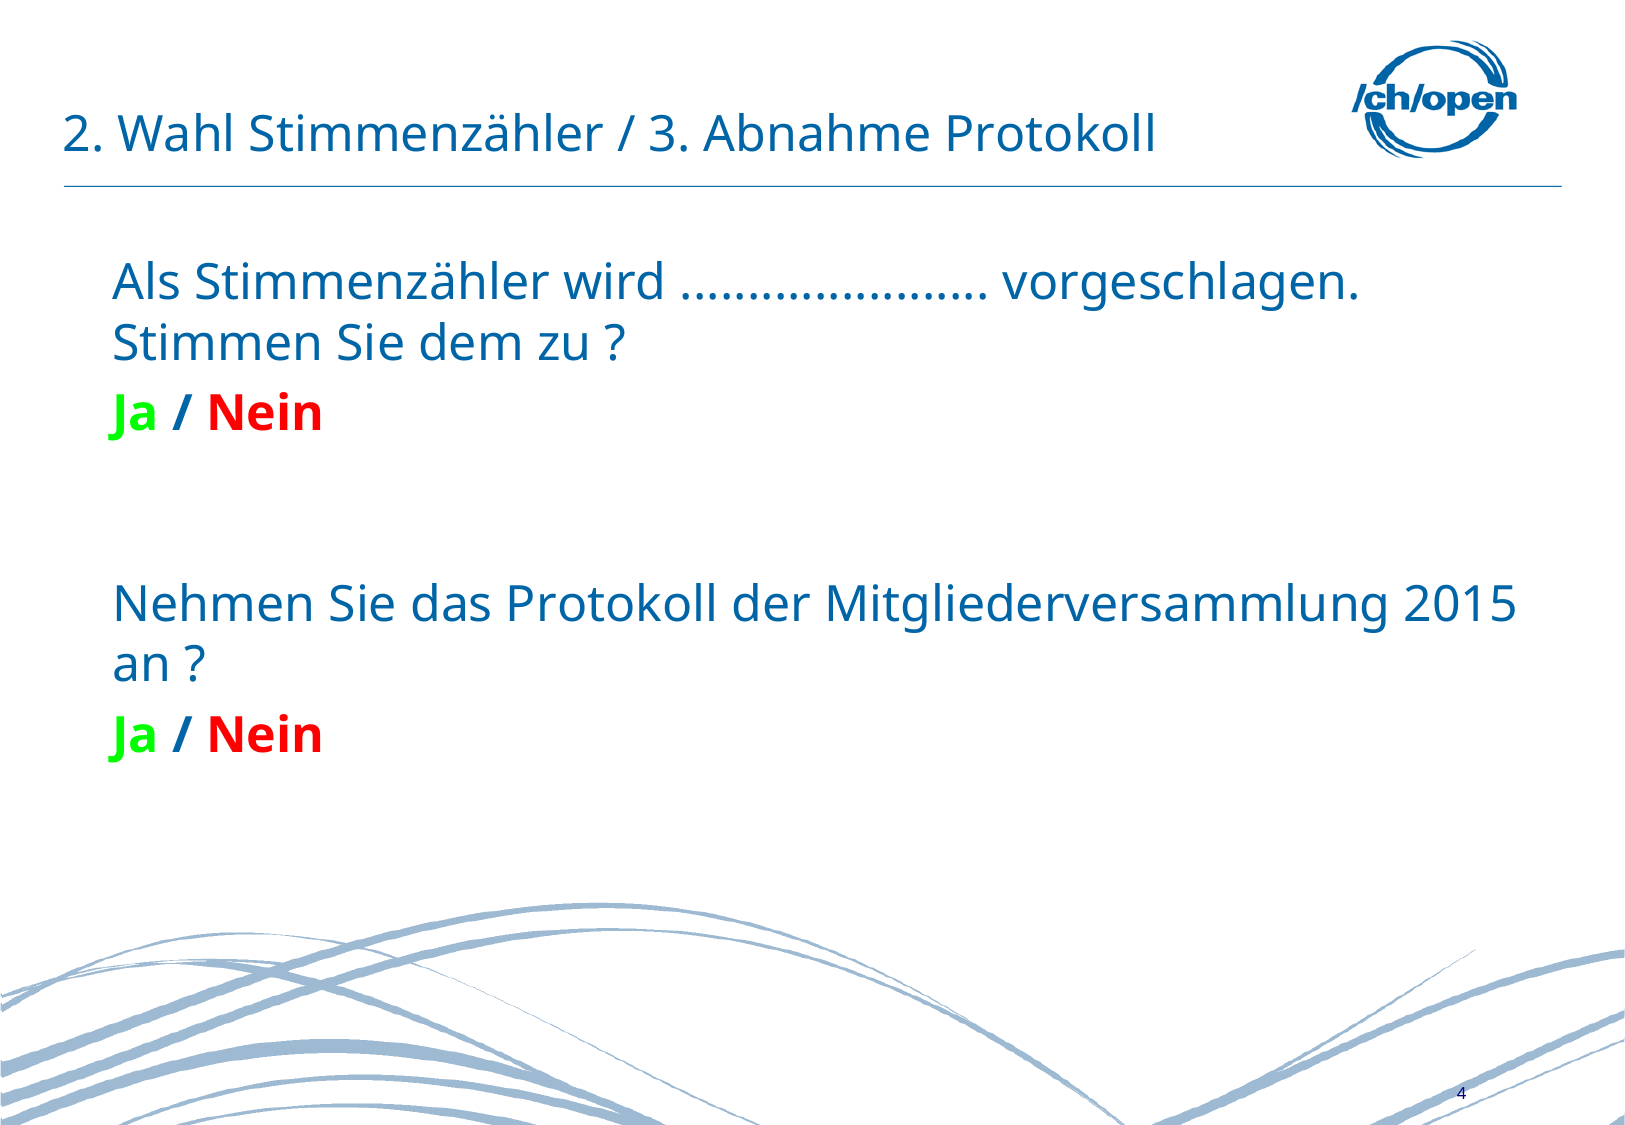

# 2. Wahl Stimmenzähler / 3. Abnahme Protokoll
Als Stimmenzähler wird ....................... vorgeschlagen. Stimmen Sie dem zu ?
Ja / Nein
Nehmen Sie das Protokoll der Mitgliederversammlung 2015 an ?
Ja / Nein